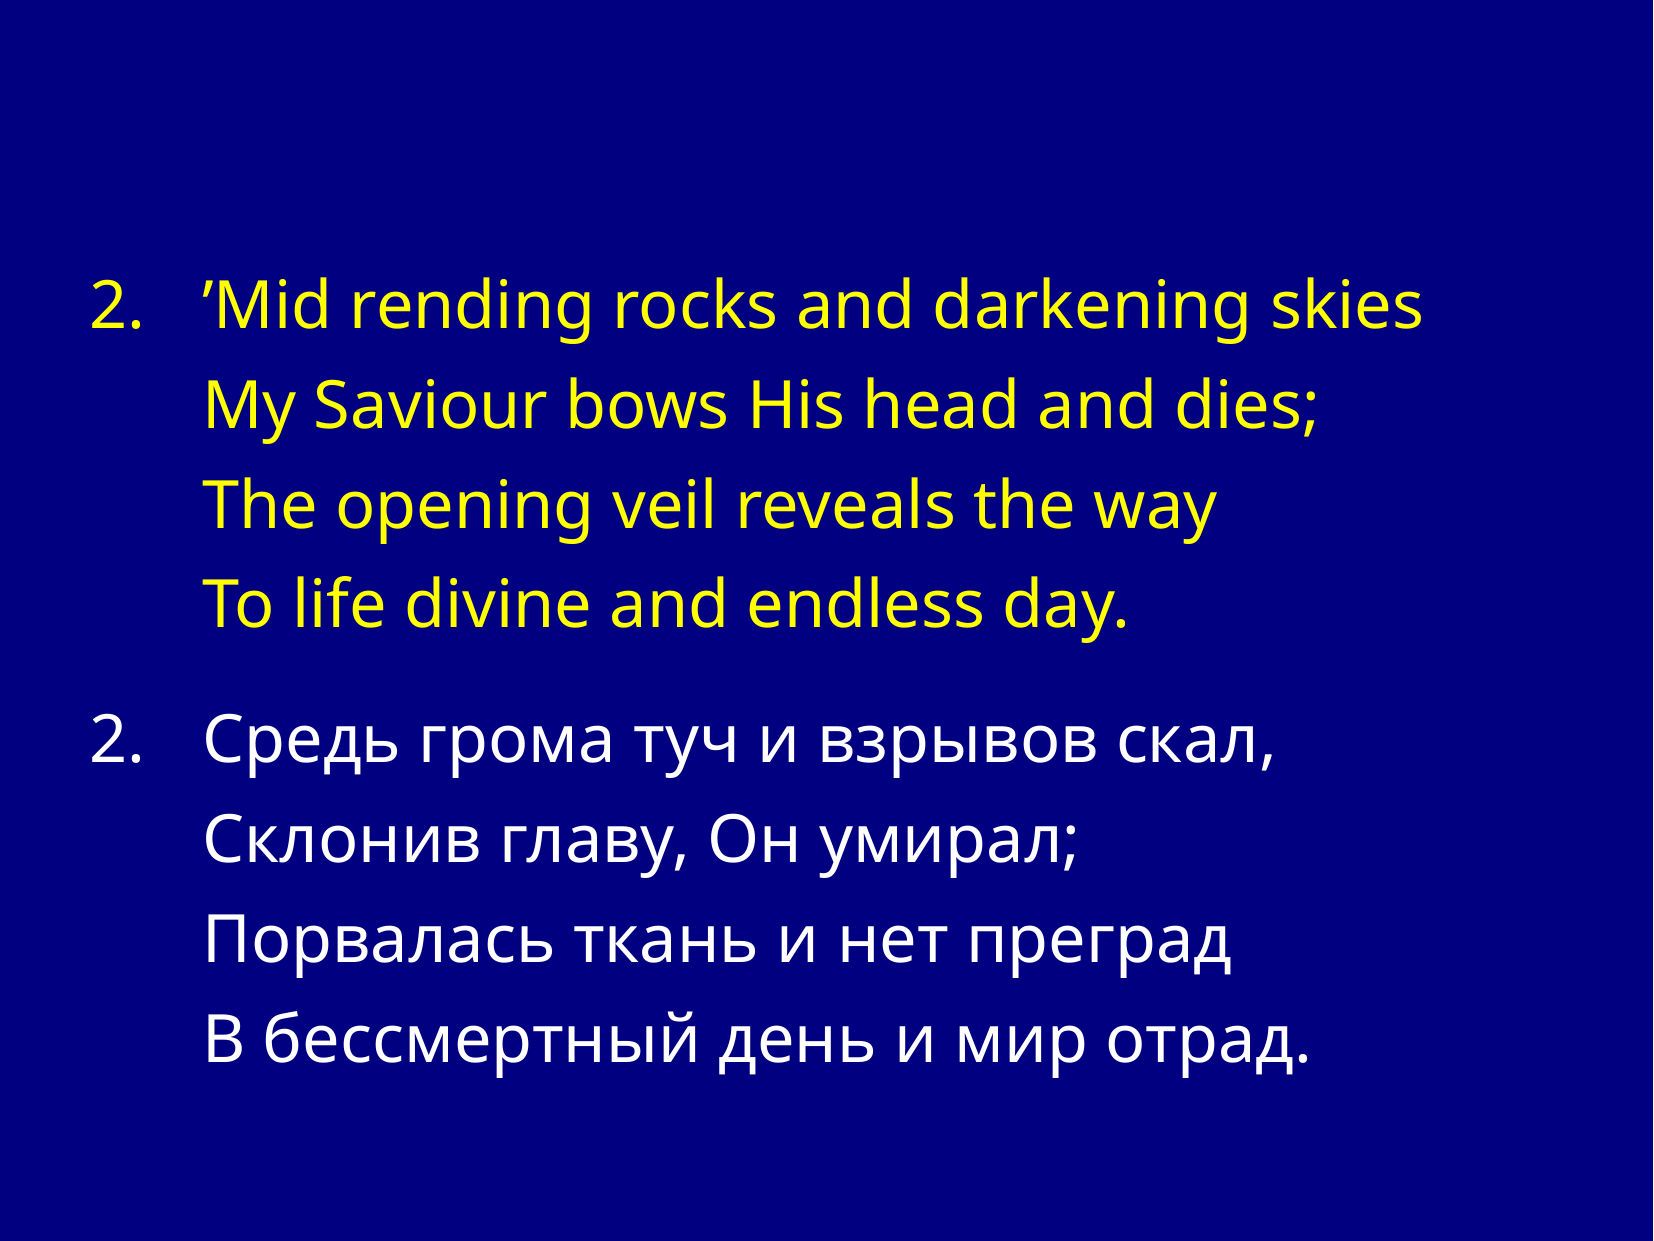

2.	’Mid rending rocks and darkening skies
	My Saviour bows His head and dies;
	The opening veil reveals the way
	To life divine and endless day.
2.	Средь грома туч и взрывов скал,
	Склонив главу, Он умирал;
	Порвалась ткань и нет преград
	В бессмертный день и мир отрад.